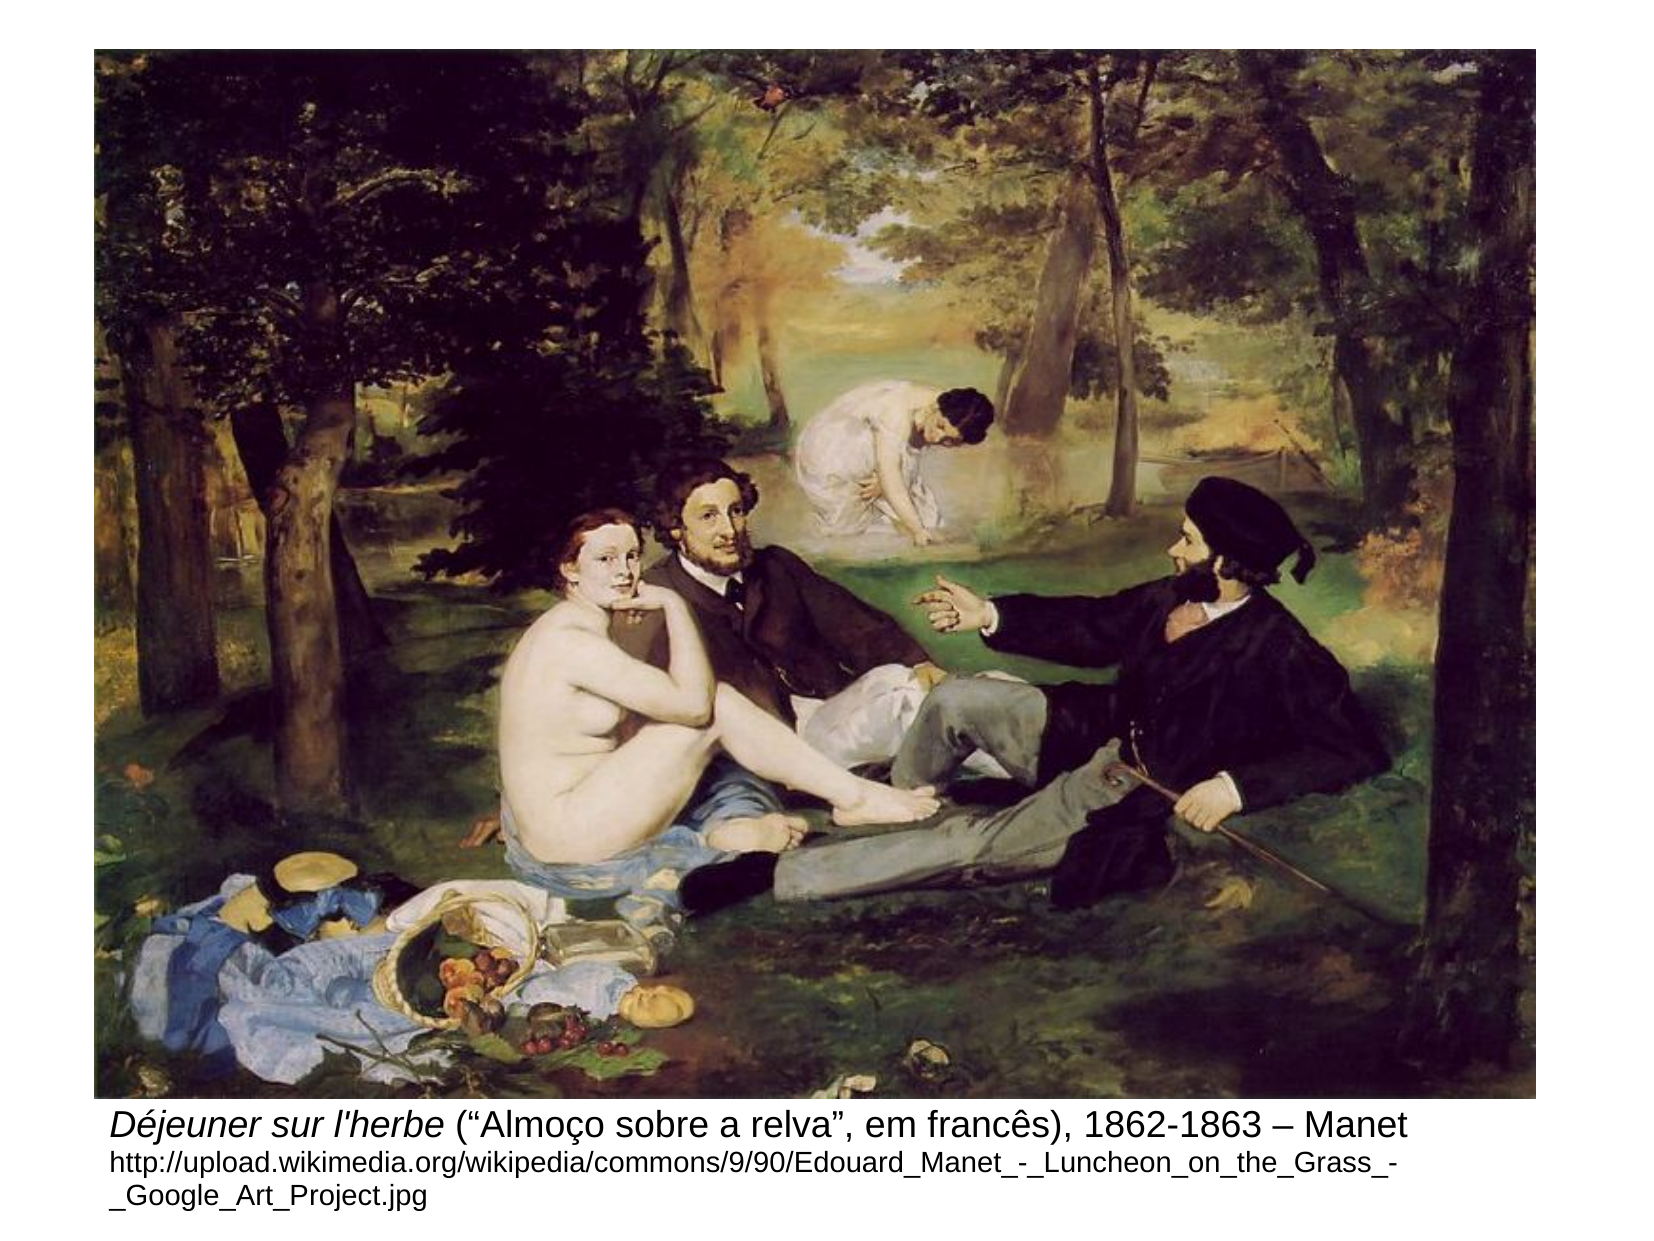

#
Déjeuner sur l'herbe (“Almoço sobre a relva”, em francês), 1862-1863 – Manet
http://upload.wikimedia.org/wikipedia/commons/9/90/Edouard_Manet_-_Luncheon_on_the_Grass_-_Google_Art_Project.jpg